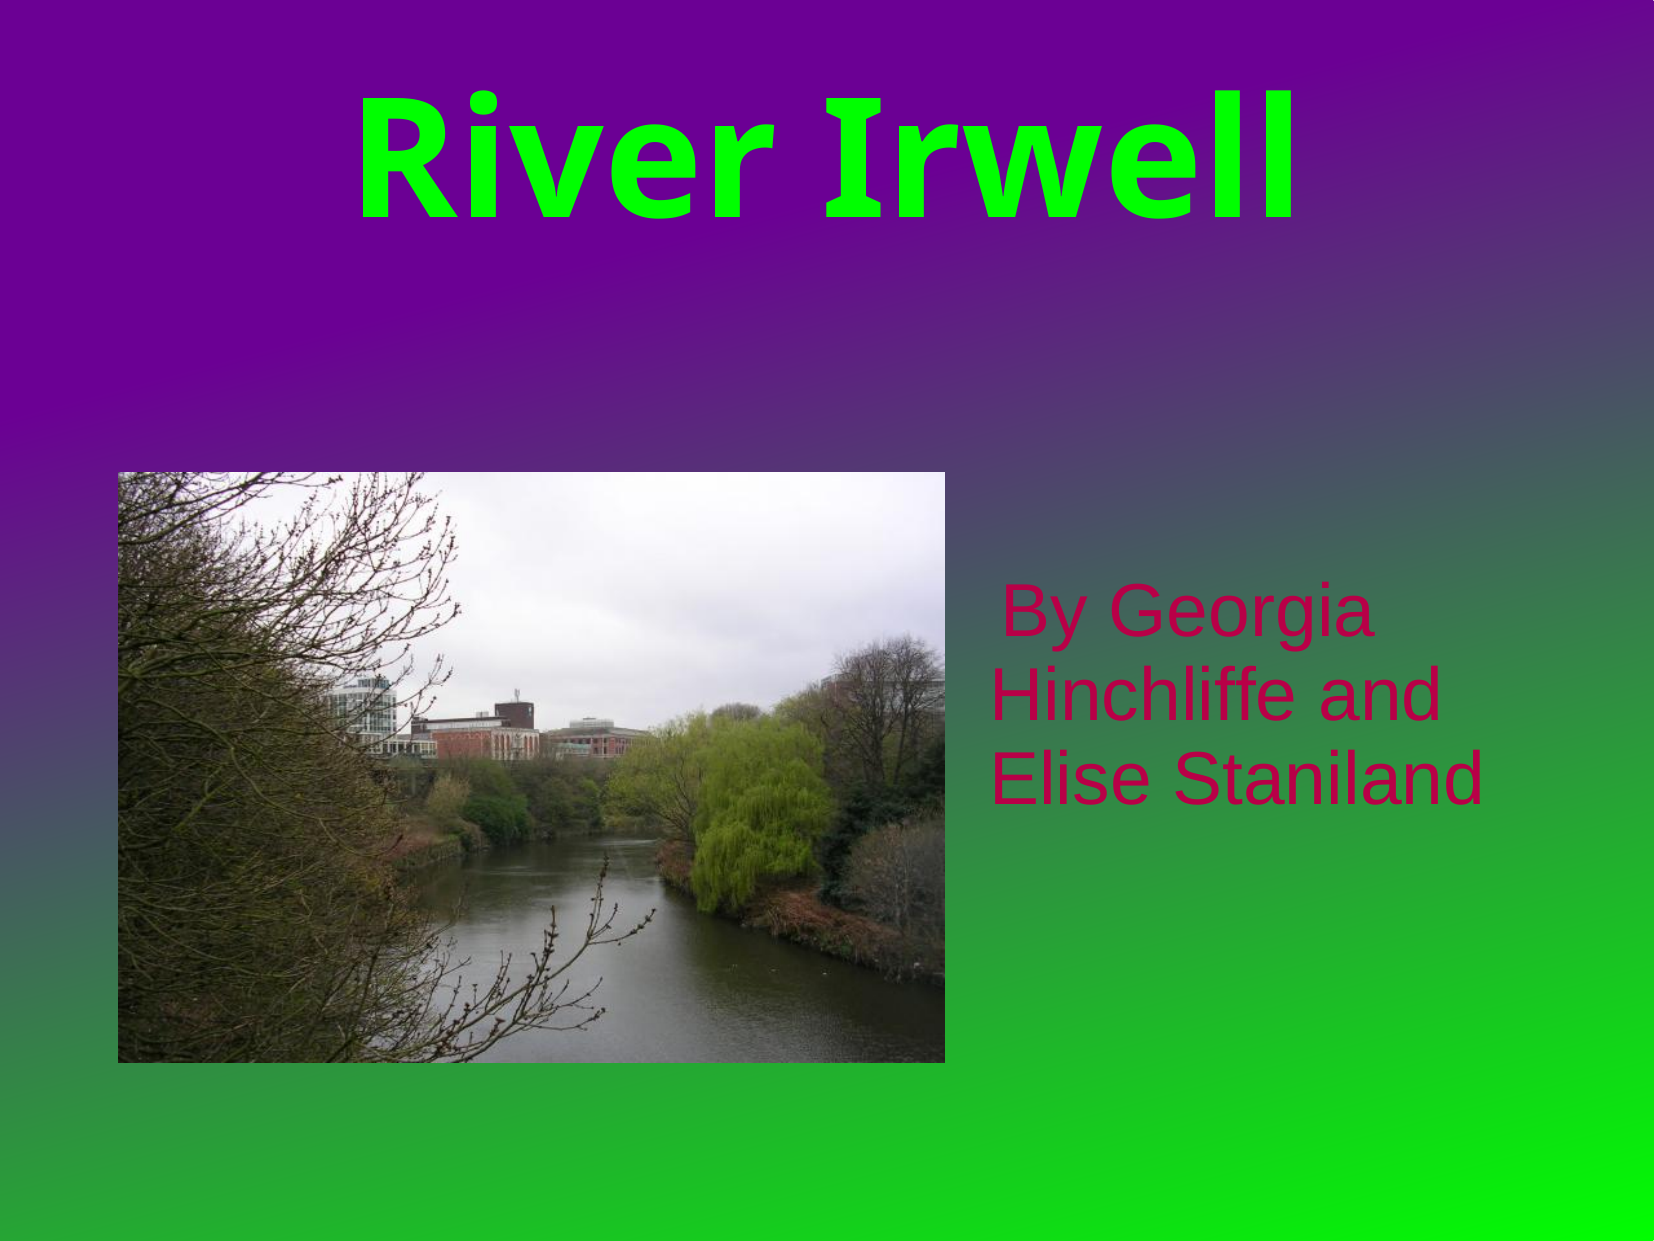

# River Irwell
 By Georgia Hinchliffe and Elise Staniland